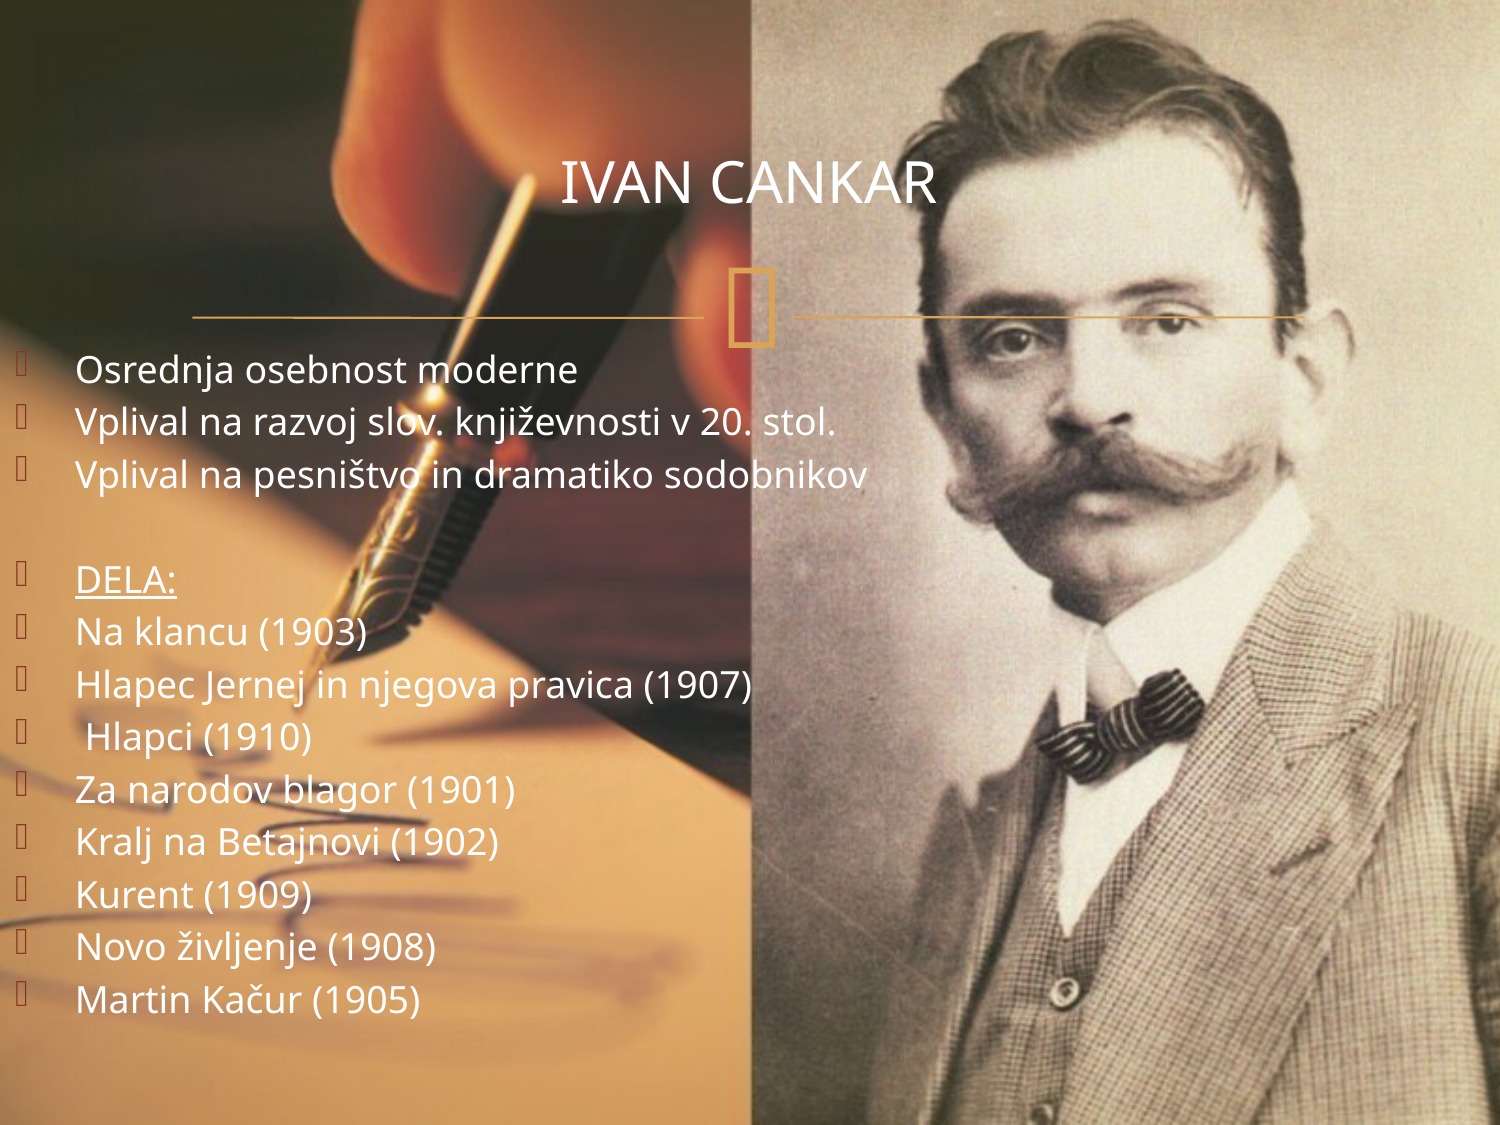

IVAN CANKAR
# Osrednja osebnost moderne
Vplival na razvoj slov. književnosti v 20. stol.
Vplival na pesništvo in dramatiko sodobnikov
DELA:
Na klancu (1903)
Hlapec Jernej in njegova pravica (1907)
 Hlapci (1910)
Za narodov blagor (1901)
Kralj na Betajnovi (1902)
Kurent (1909)
Novo življenje (1908)
Martin Kačur (1905)